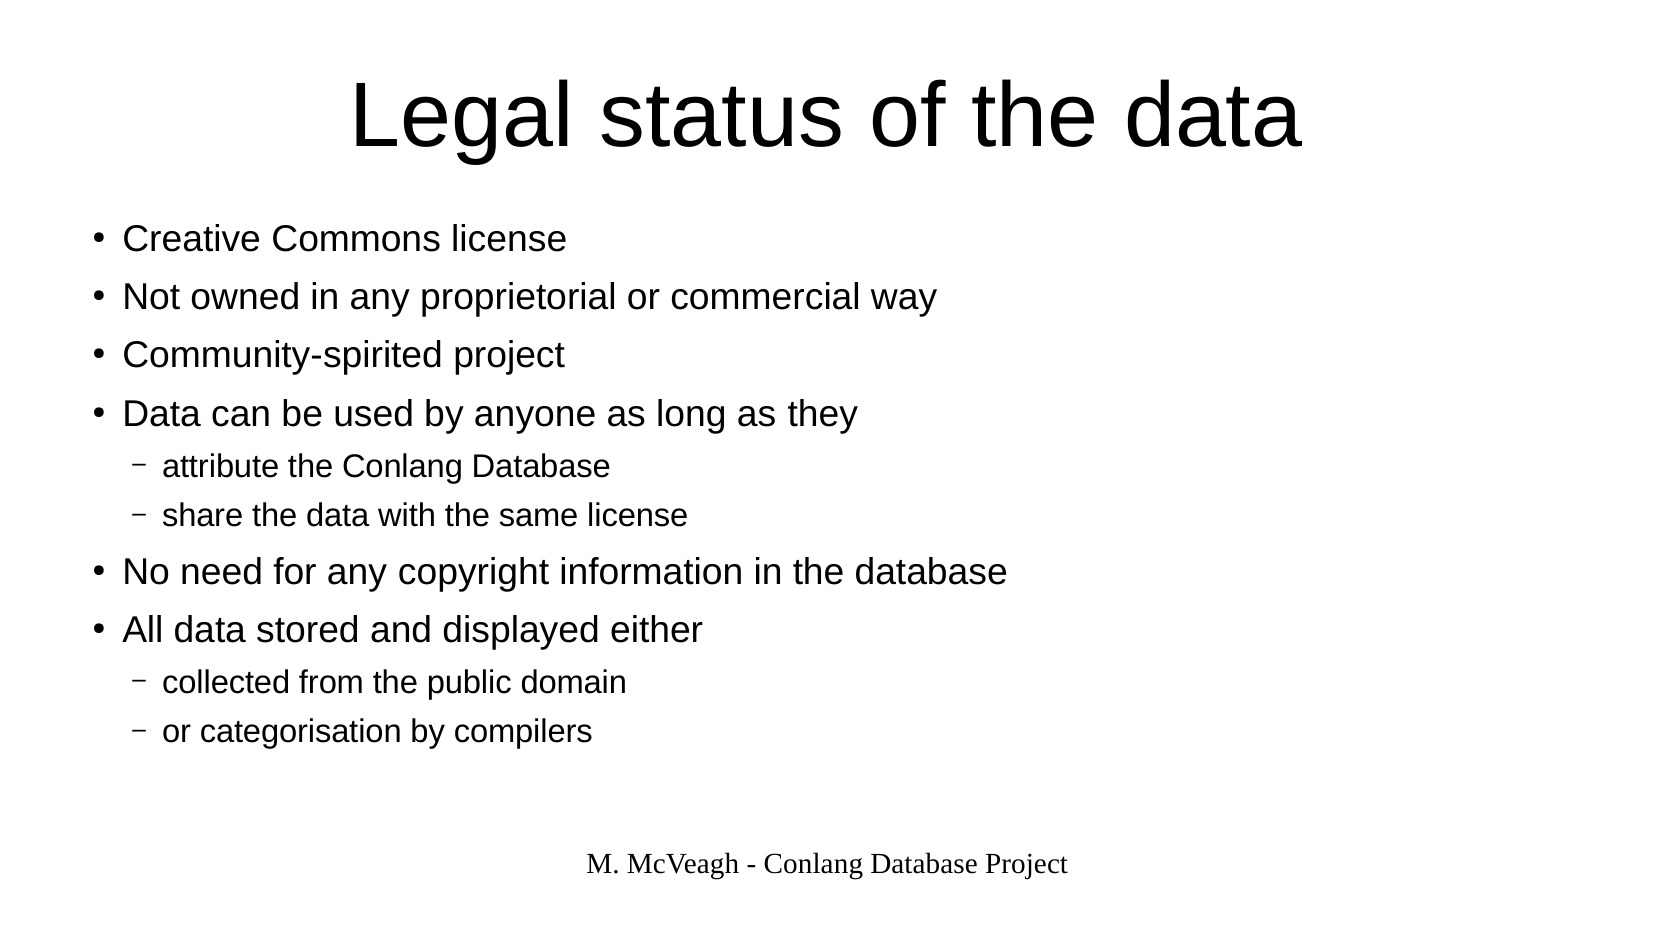

# Legal status of the data
Creative Commons license
Not owned in any proprietorial or commercial way
Community-spirited project
Data can be used by anyone as long as they
attribute the Conlang Database
share the data with the same license
No need for any copyright information in the database
All data stored and displayed either
collected from the public domain
or categorisation by compilers
M. McVeagh - Conlang Database Project